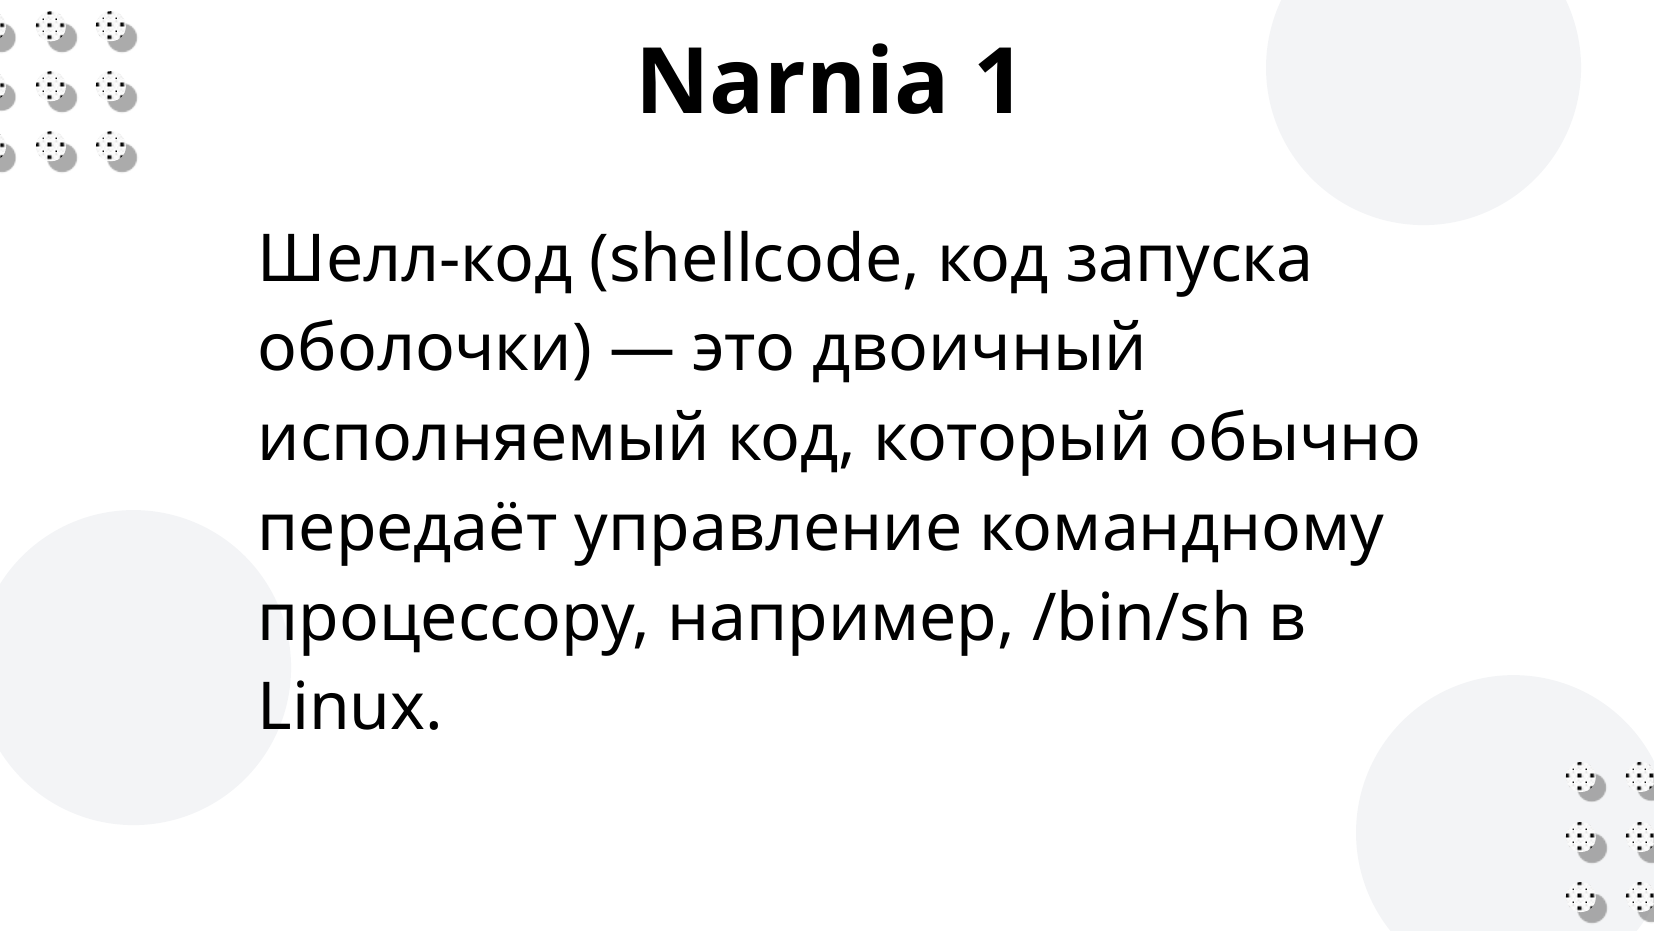

# Narnia 1
Шелл-код (shellcode, код запуска оболочки) — это двоичный исполняемый код, который обычно передаёт управление командному процессору, например, /bin/sh в Linux.